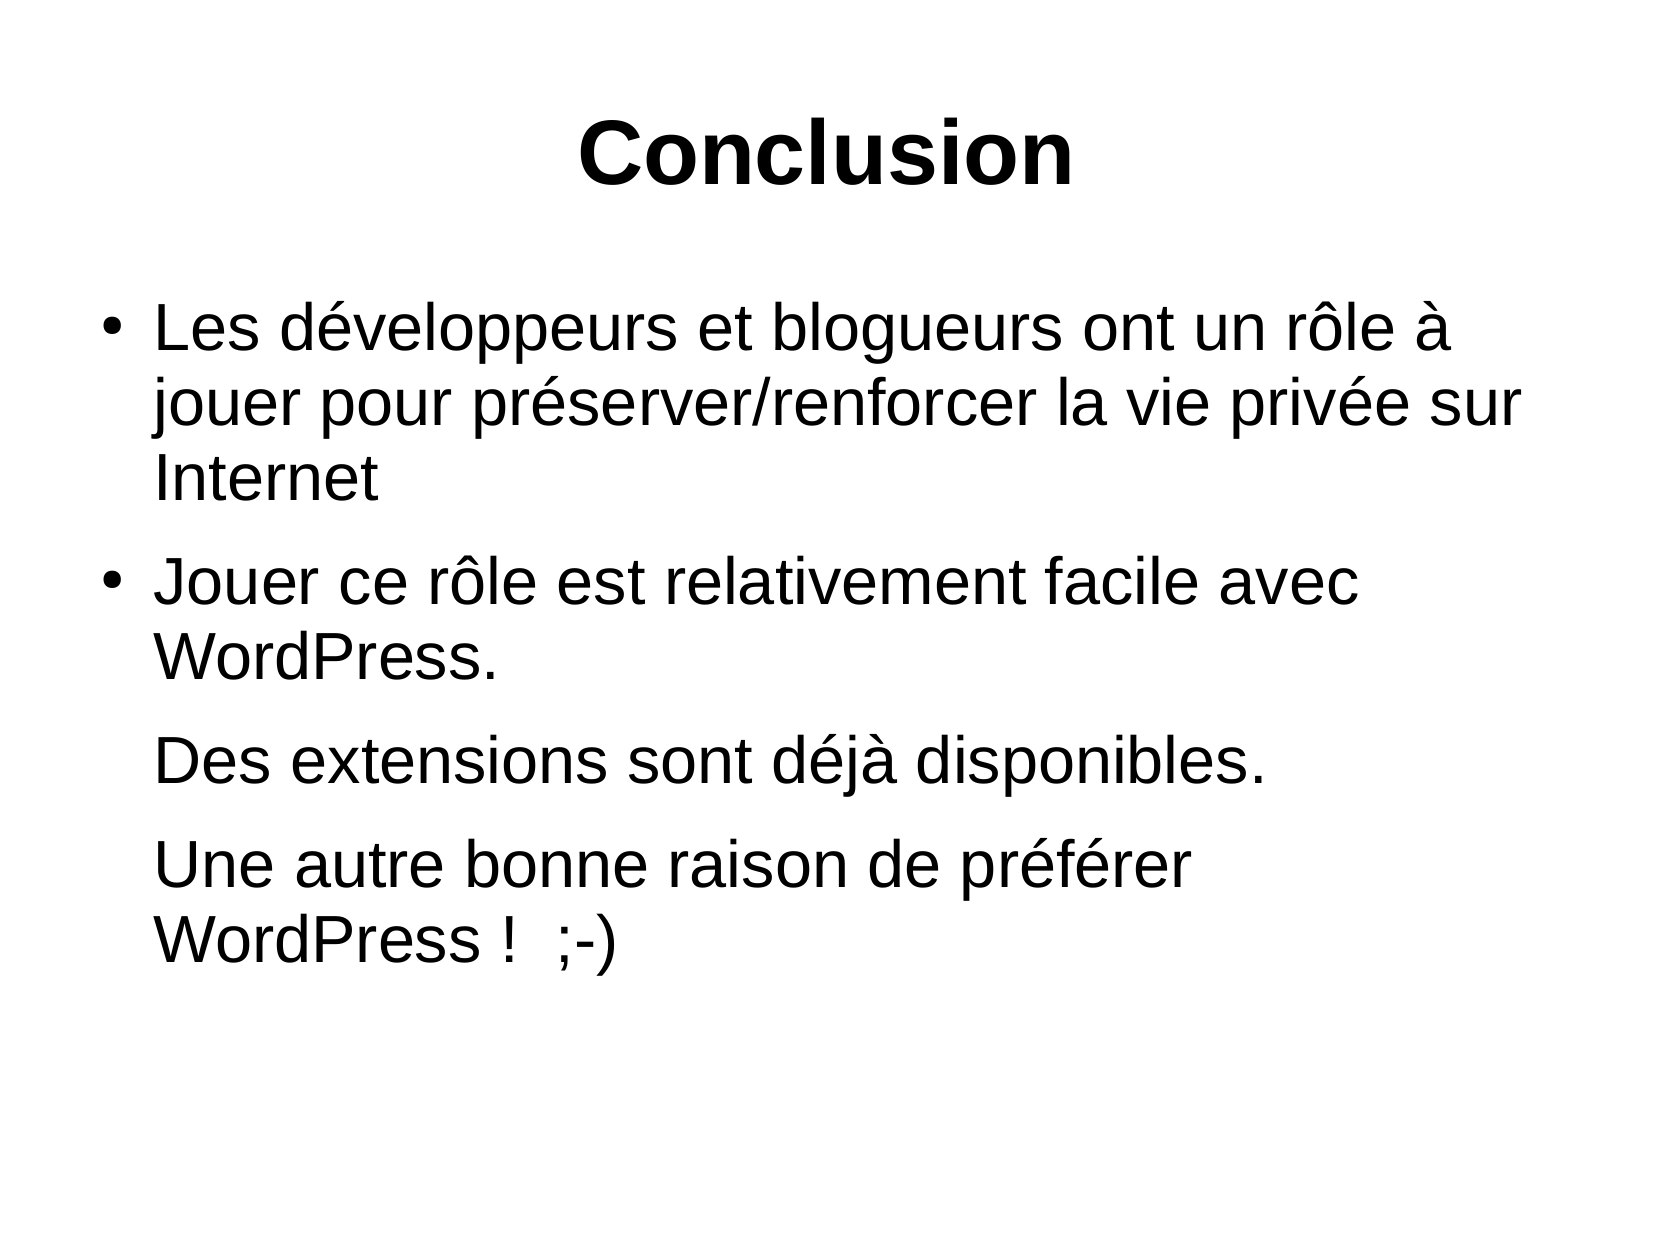

# Conclusion
Les développeurs et blogueurs ont un rôle à jouer pour préserver/renforcer la vie privée sur Internet
Jouer ce rôle est relativement facile avec WordPress.
Des extensions sont déjà disponibles.
Une autre bonne raison de préférer WordPress ! ;-)